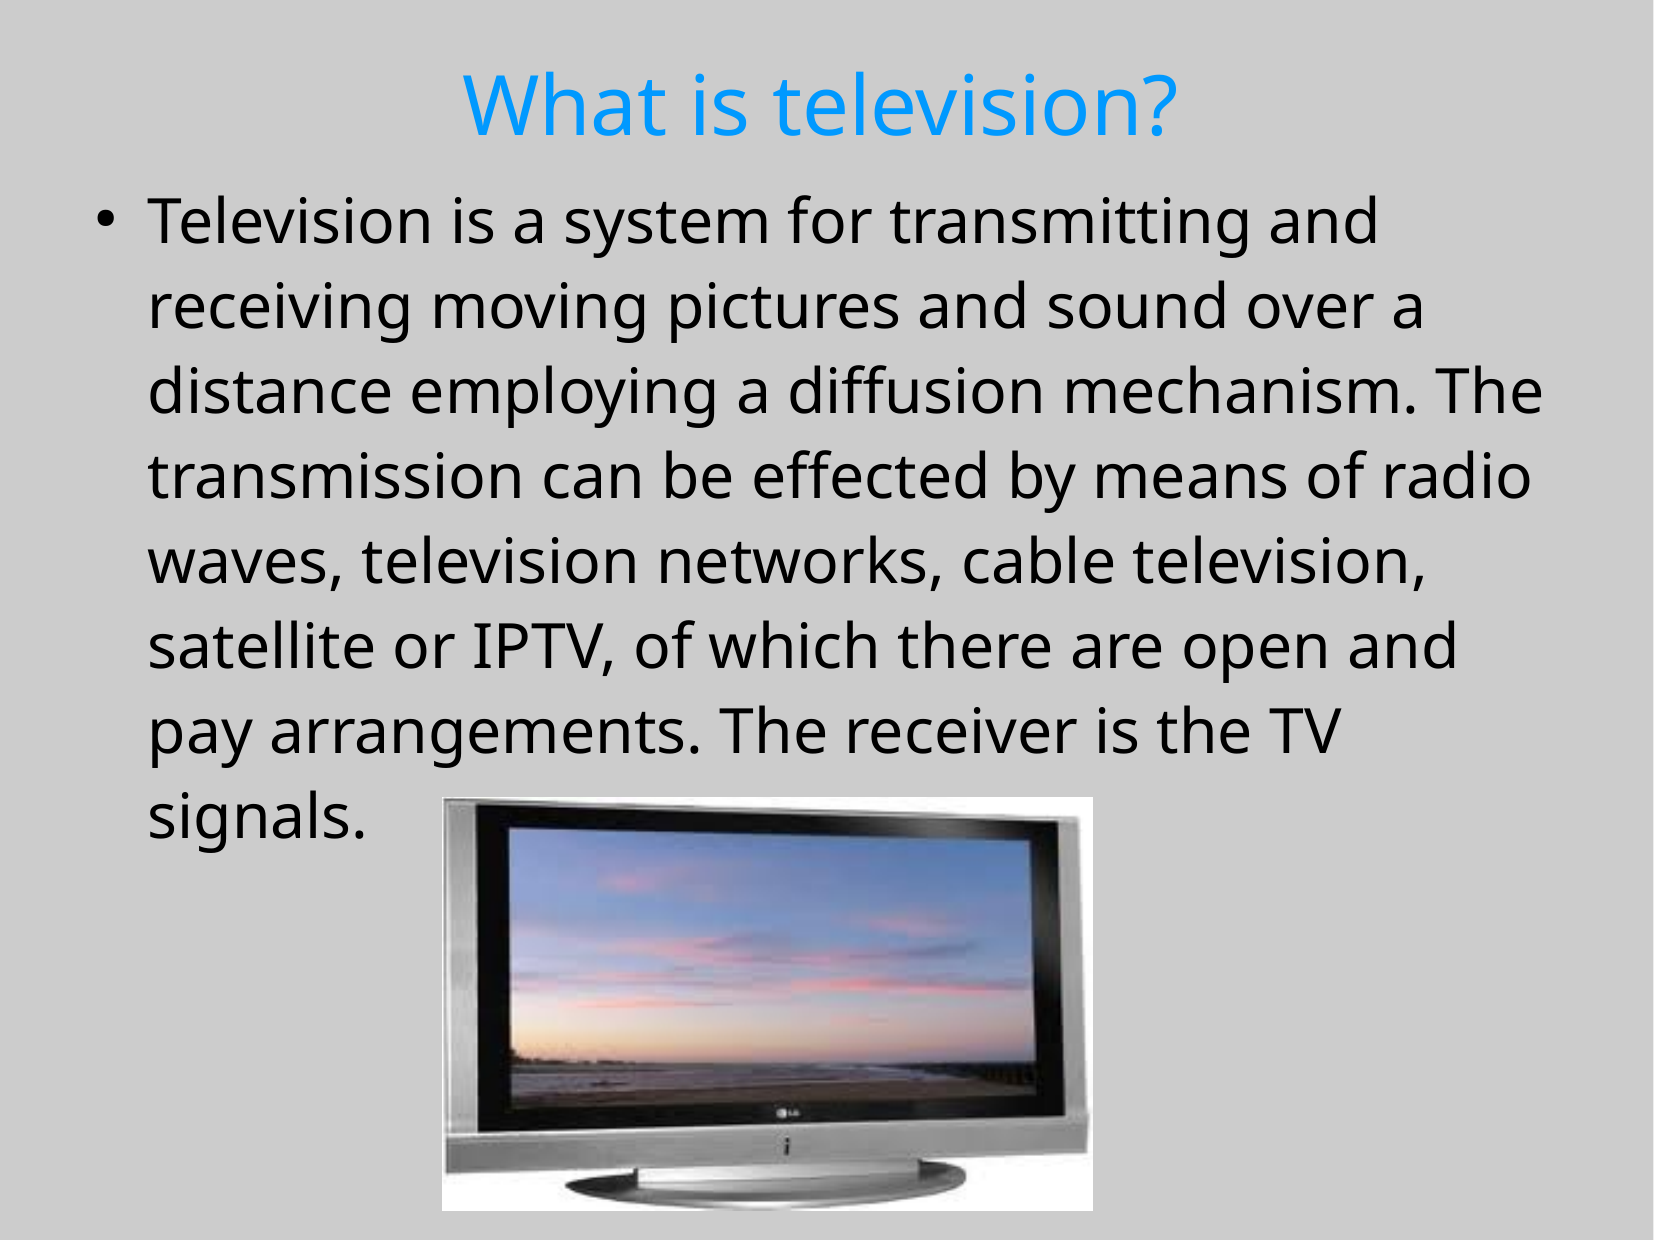

# What is television?
Television is a system for transmitting and receiving moving pictures and sound over a distance employing a diffusion mechanism. The transmission can be effected by means of radio waves, television networks, cable television, satellite or IPTV, of which there are open and pay arrangements. The receiver is the TV signals.